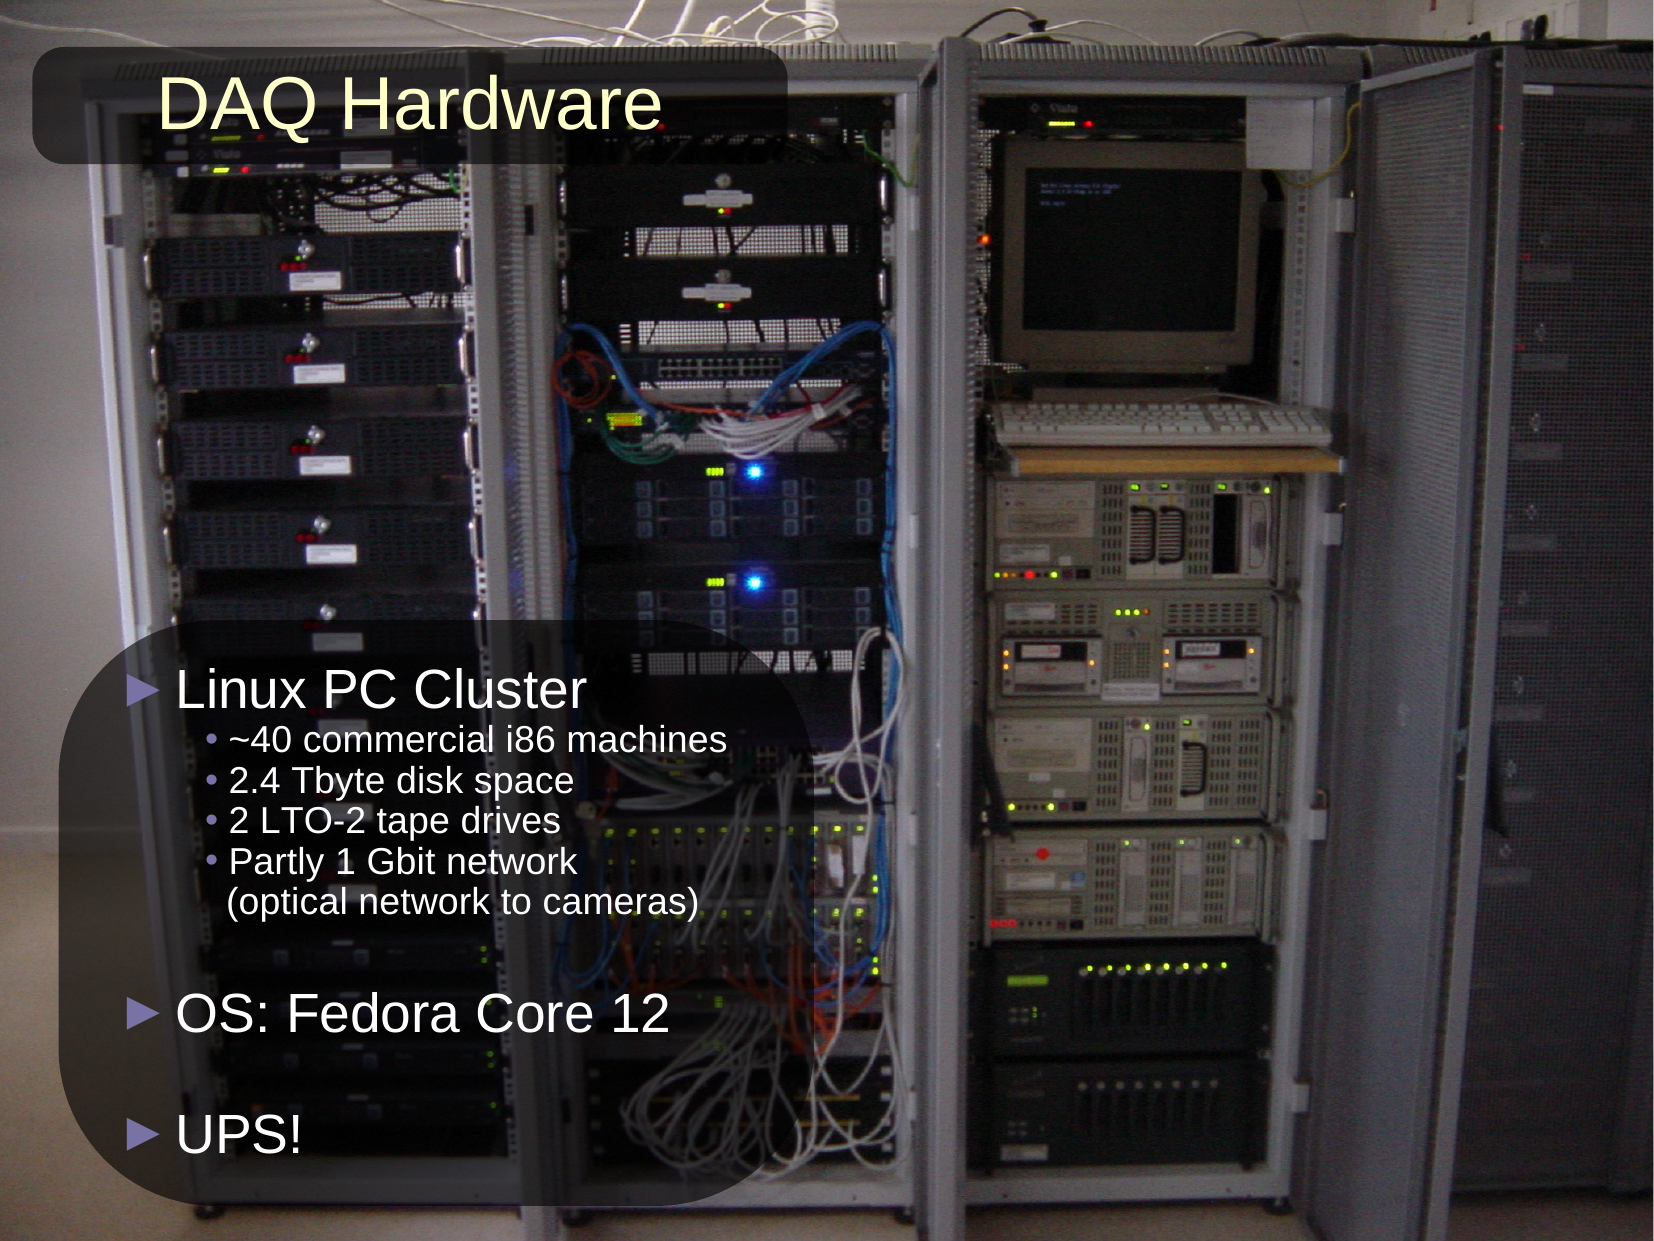

DAQ Hardware
Linux PC Cluster
 ~40 commercial i86 machines
 2.4 Tbyte disk space
 2 LTO-2 tape drives
 Partly 1 Gbit network
 (optical network to cameras)
OS: Fedora Core 12
UPS!